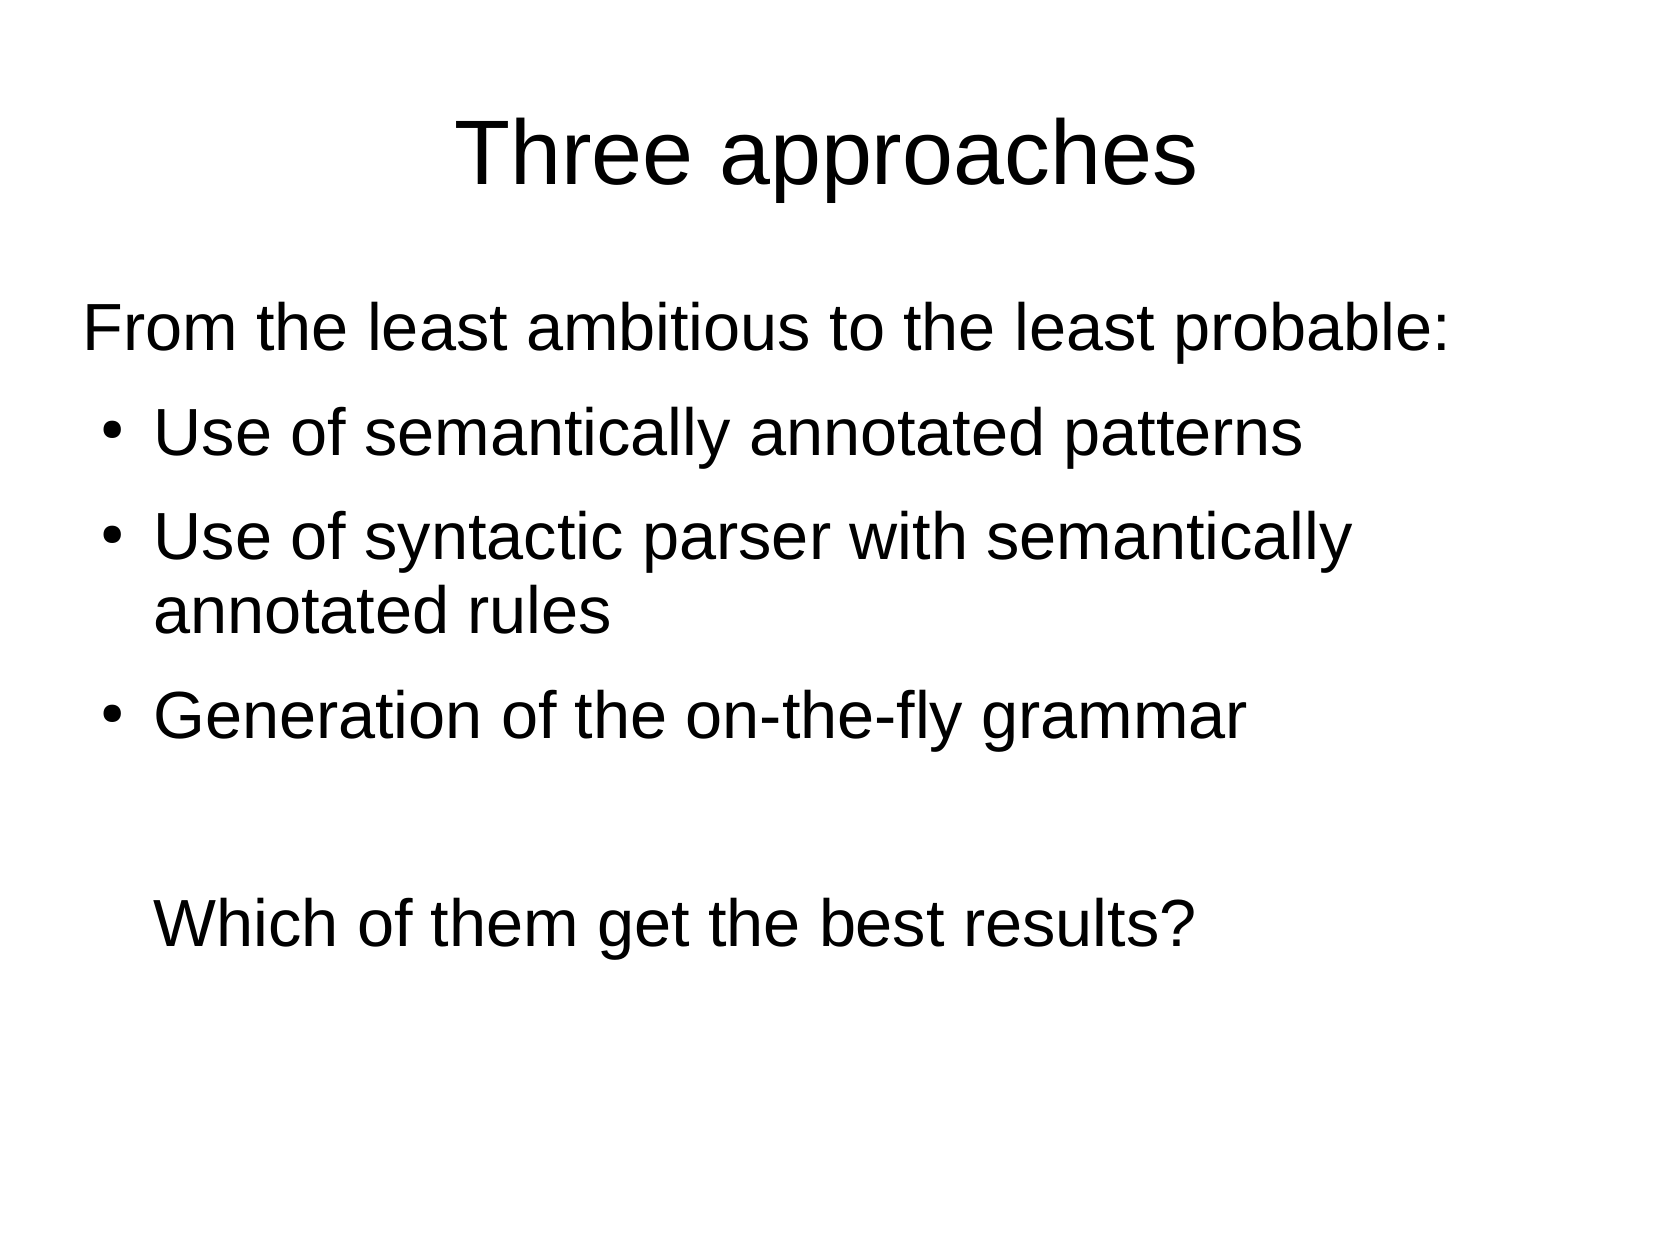

# Three approaches
From the least ambitious to the least probable:
Use of semantically annotated patterns
Use of syntactic parser with semantically annotated rules
Generation of the on-the-fly grammar
Which of them get the best results?